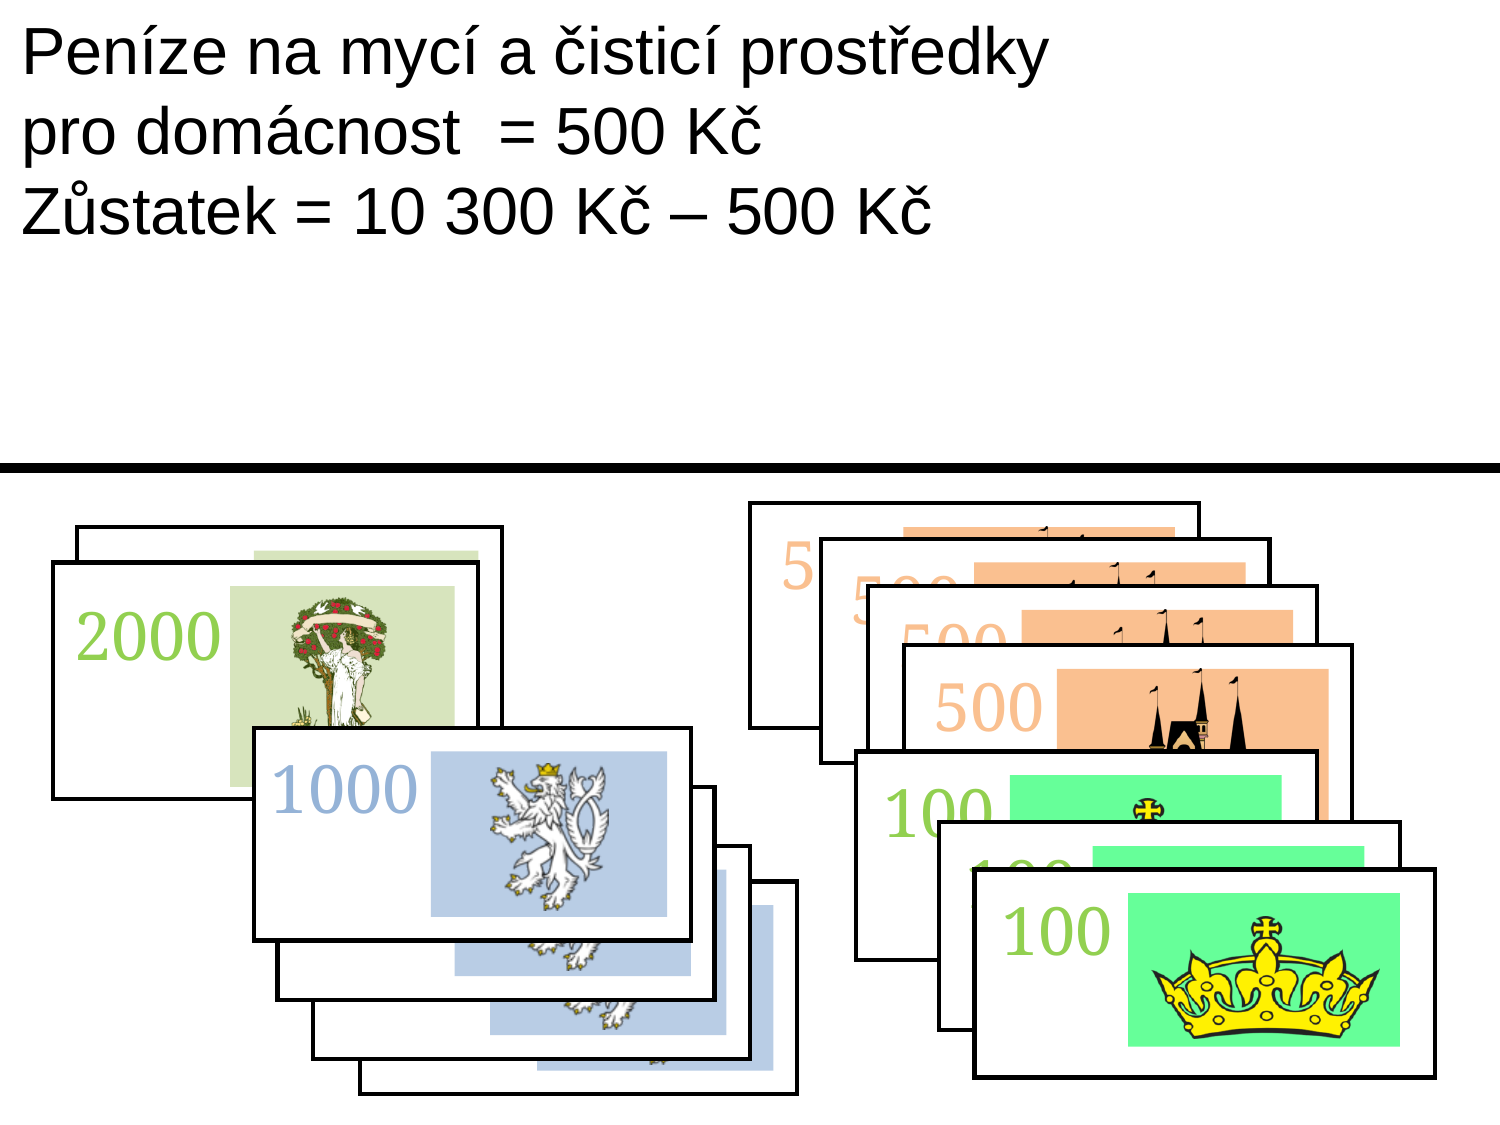

Peníze na mycí a čisticí prostředky
pro domácnost = 500 Kč
Zůstatek = 10 300 Kč – 500 Kč
500
2000
500
2000
500
500
1000
100
1000
100
1000
100
1000